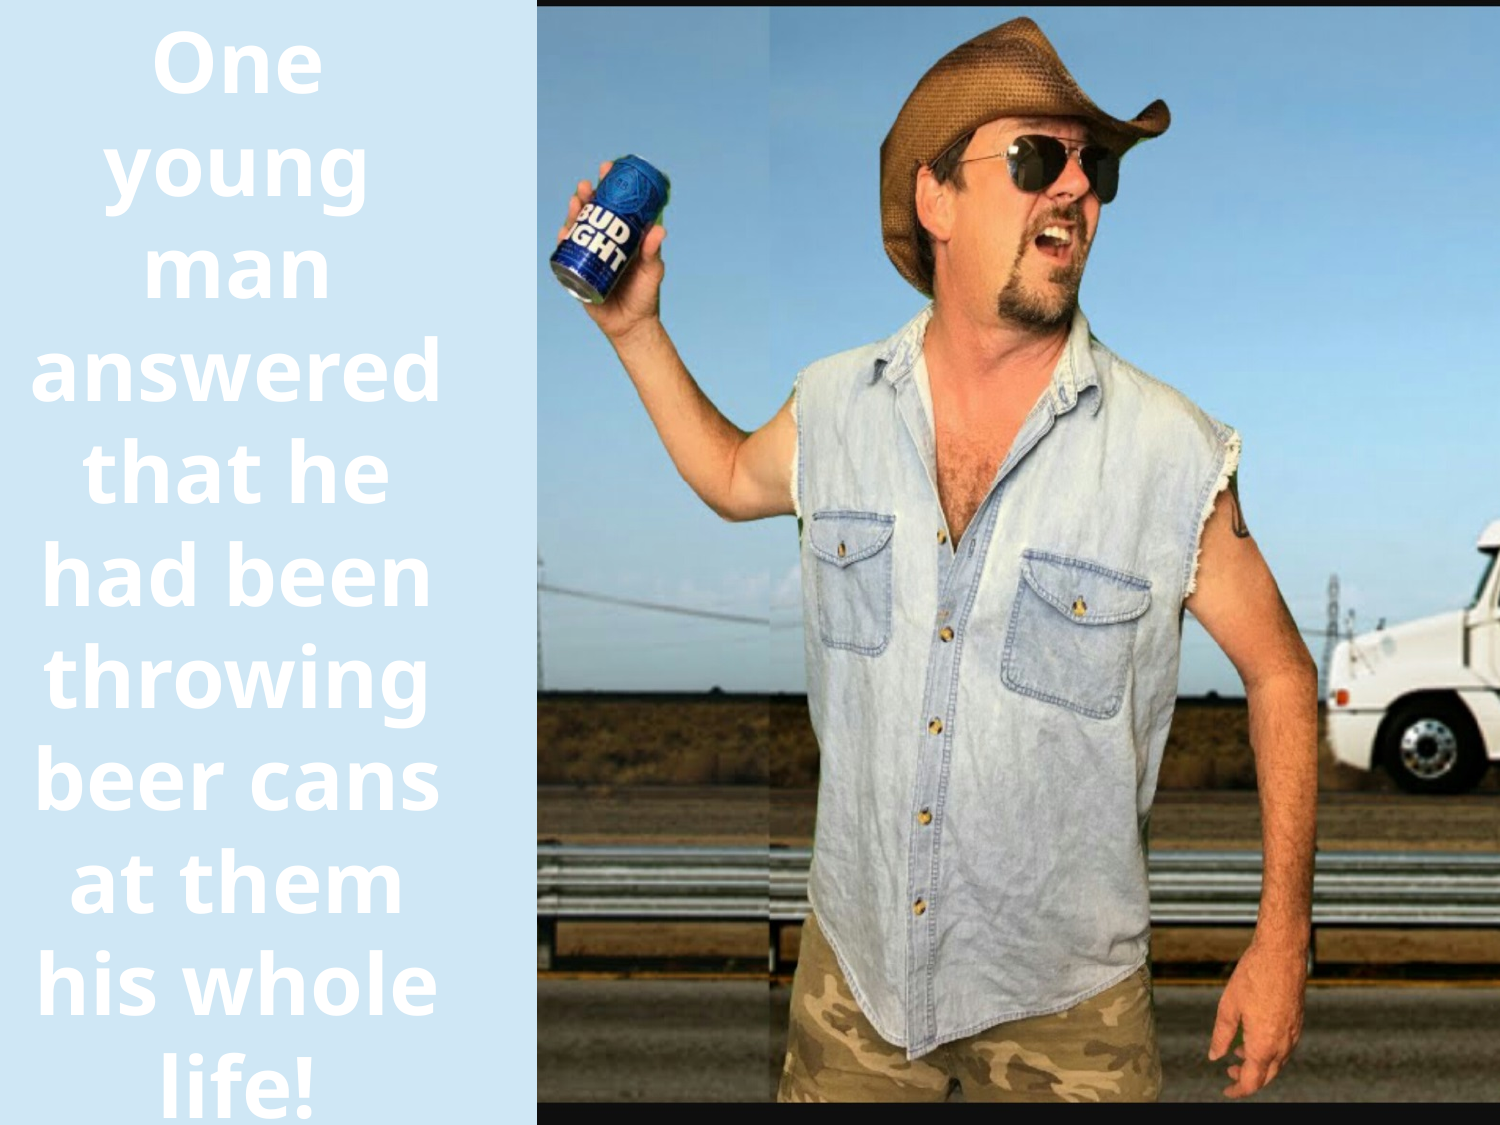

# One young man answered that he had been throwing beer cans at them his whole life!